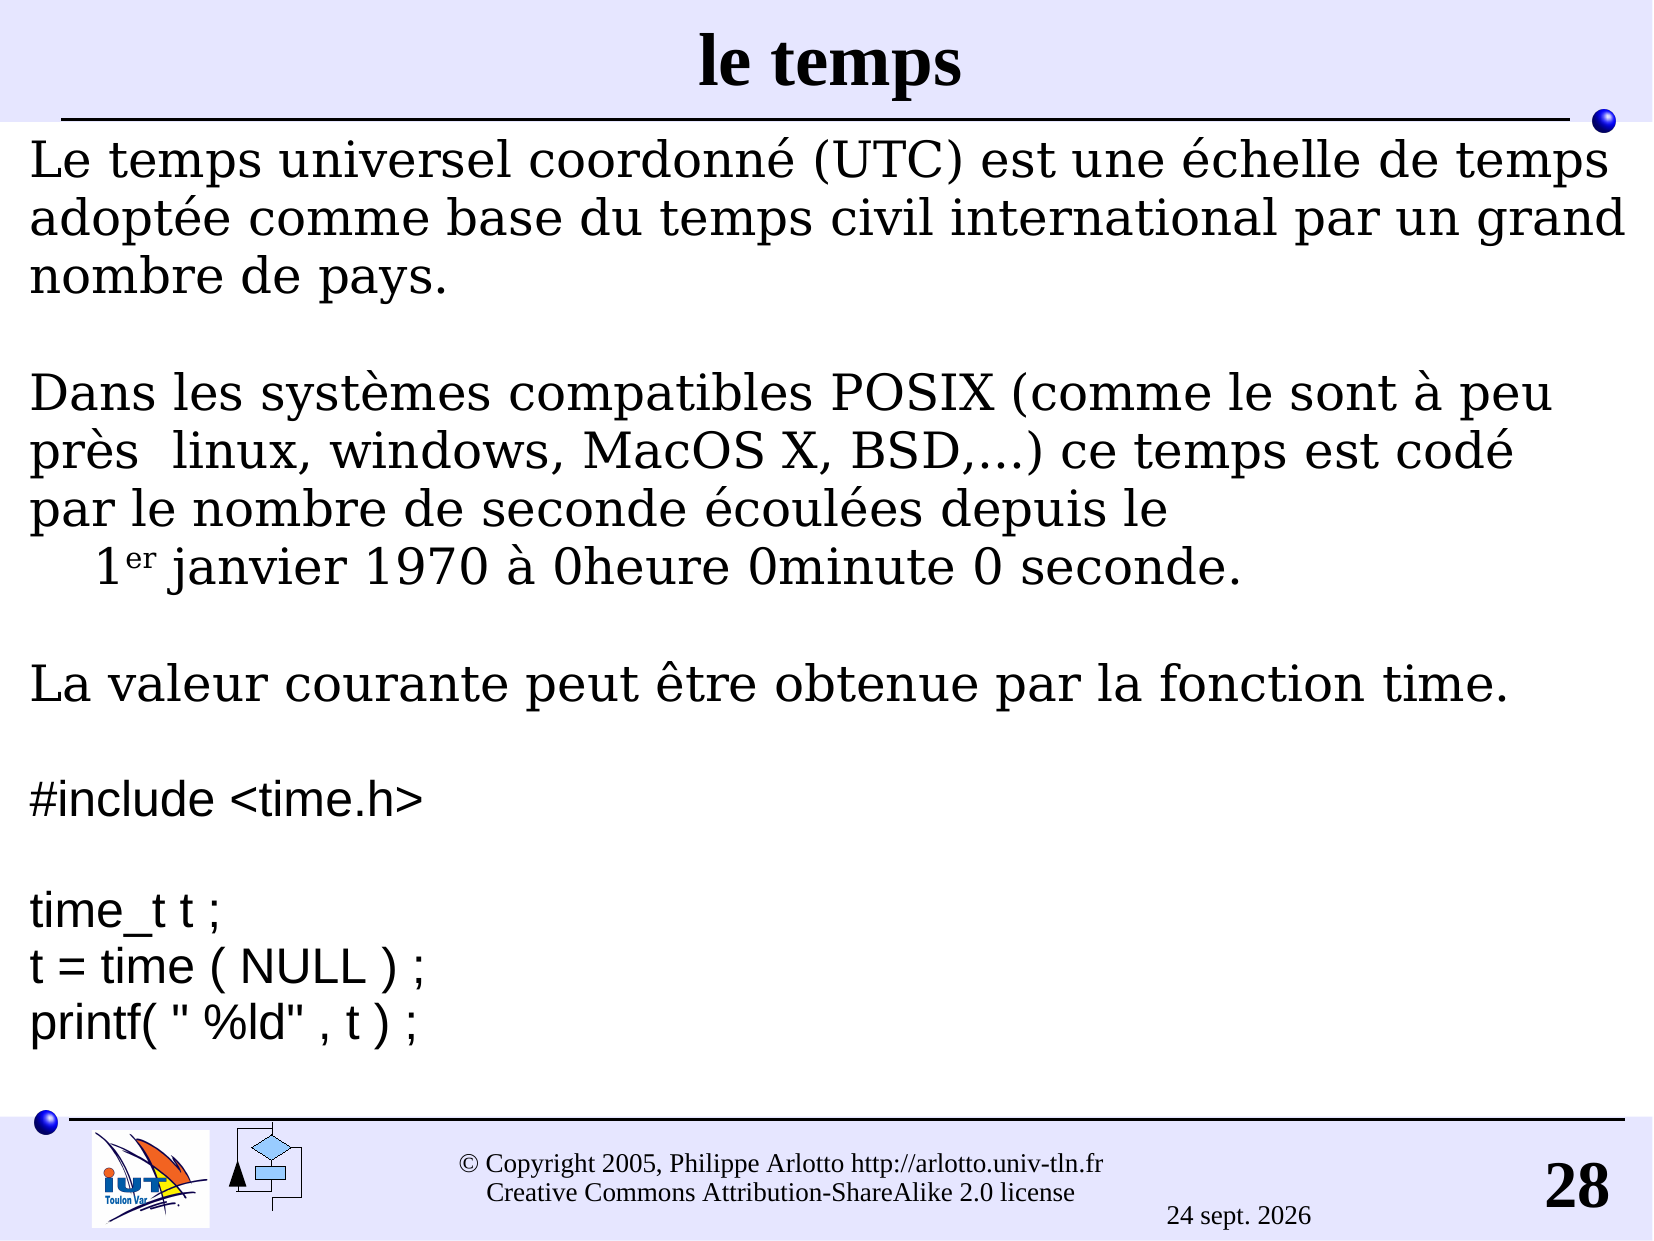

# le temps
Le temps universel coordonné (UTC) est une échelle de temps
adoptée comme base du temps civil international par un grand
nombre de pays.
Dans les systèmes compatibles POSIX (comme le sont à peu
près linux, windows, MacOS X, BSD,...) ce temps est codé
par le nombre de seconde écoulées depuis le
 1er janvier 1970 à 0heure 0minute 0 seconde.
La valeur courante peut être obtenue par la fonction time.
#include <time.h>
time_t t ;
t = time ( NULL ) ;
printf( " %ld" , t ) ;